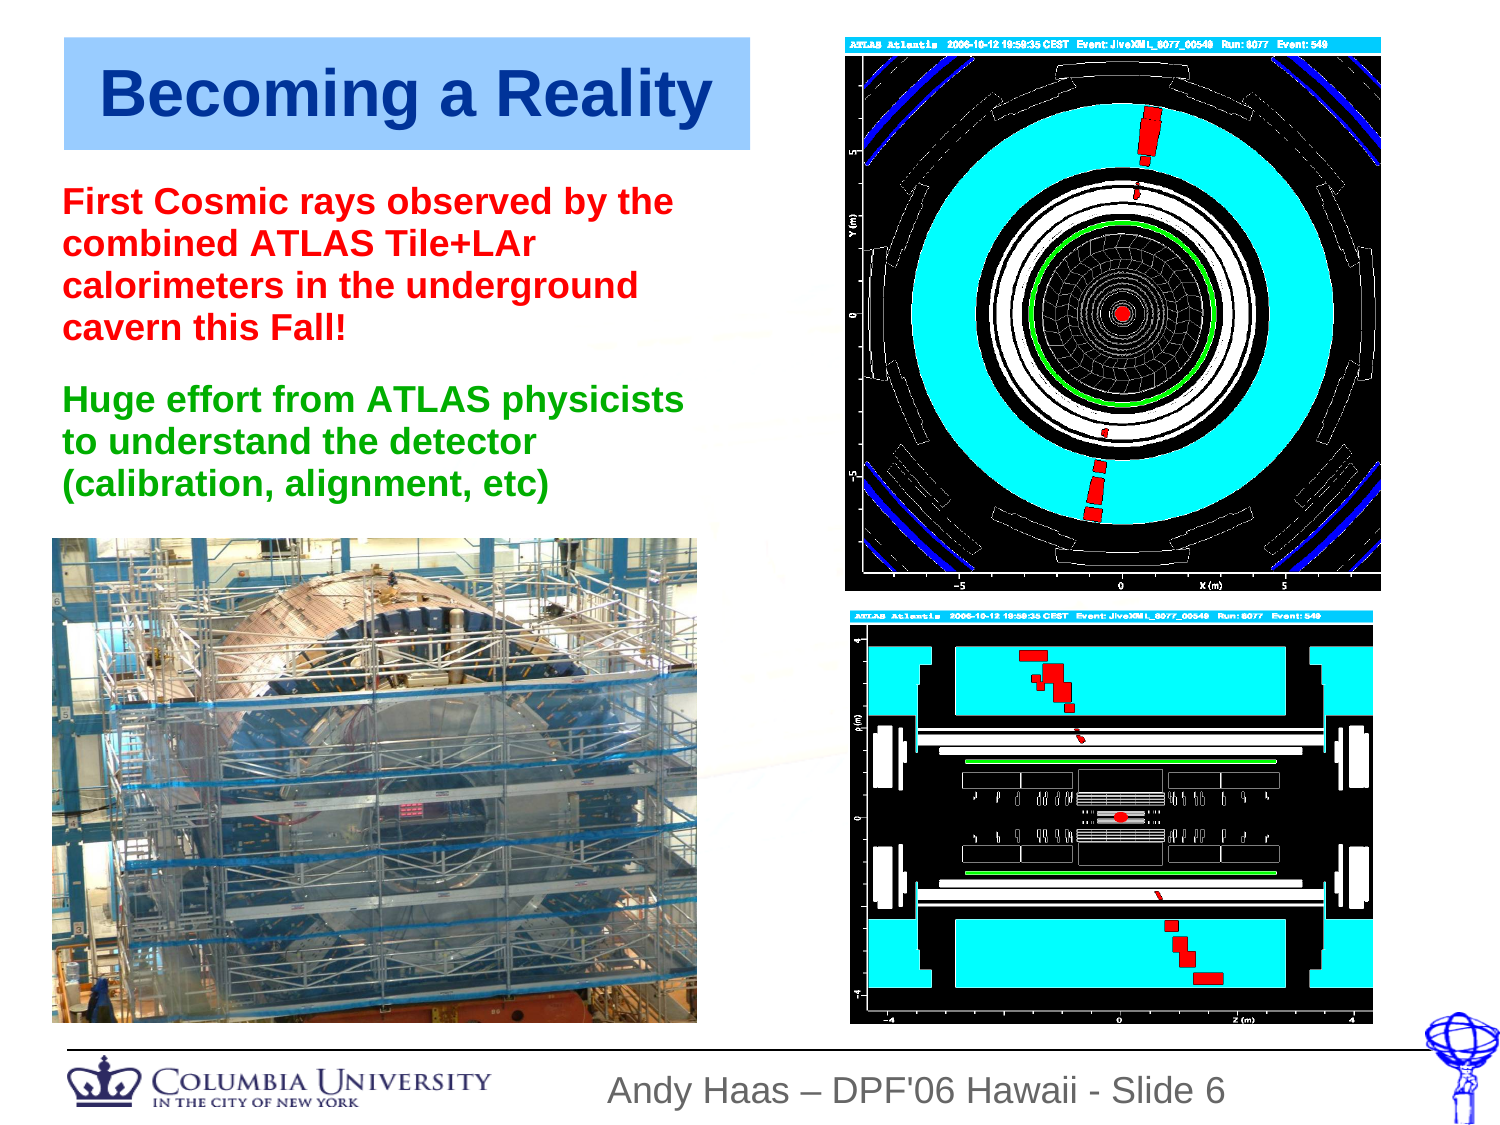

# Becoming a Reality
First Cosmic rays observed by the
combined ATLAS Tile+LAr calorimeters in the underground cavern this Fall!
Huge effort from ATLAS physicists to understand the detector (calibration, alignment, etc)